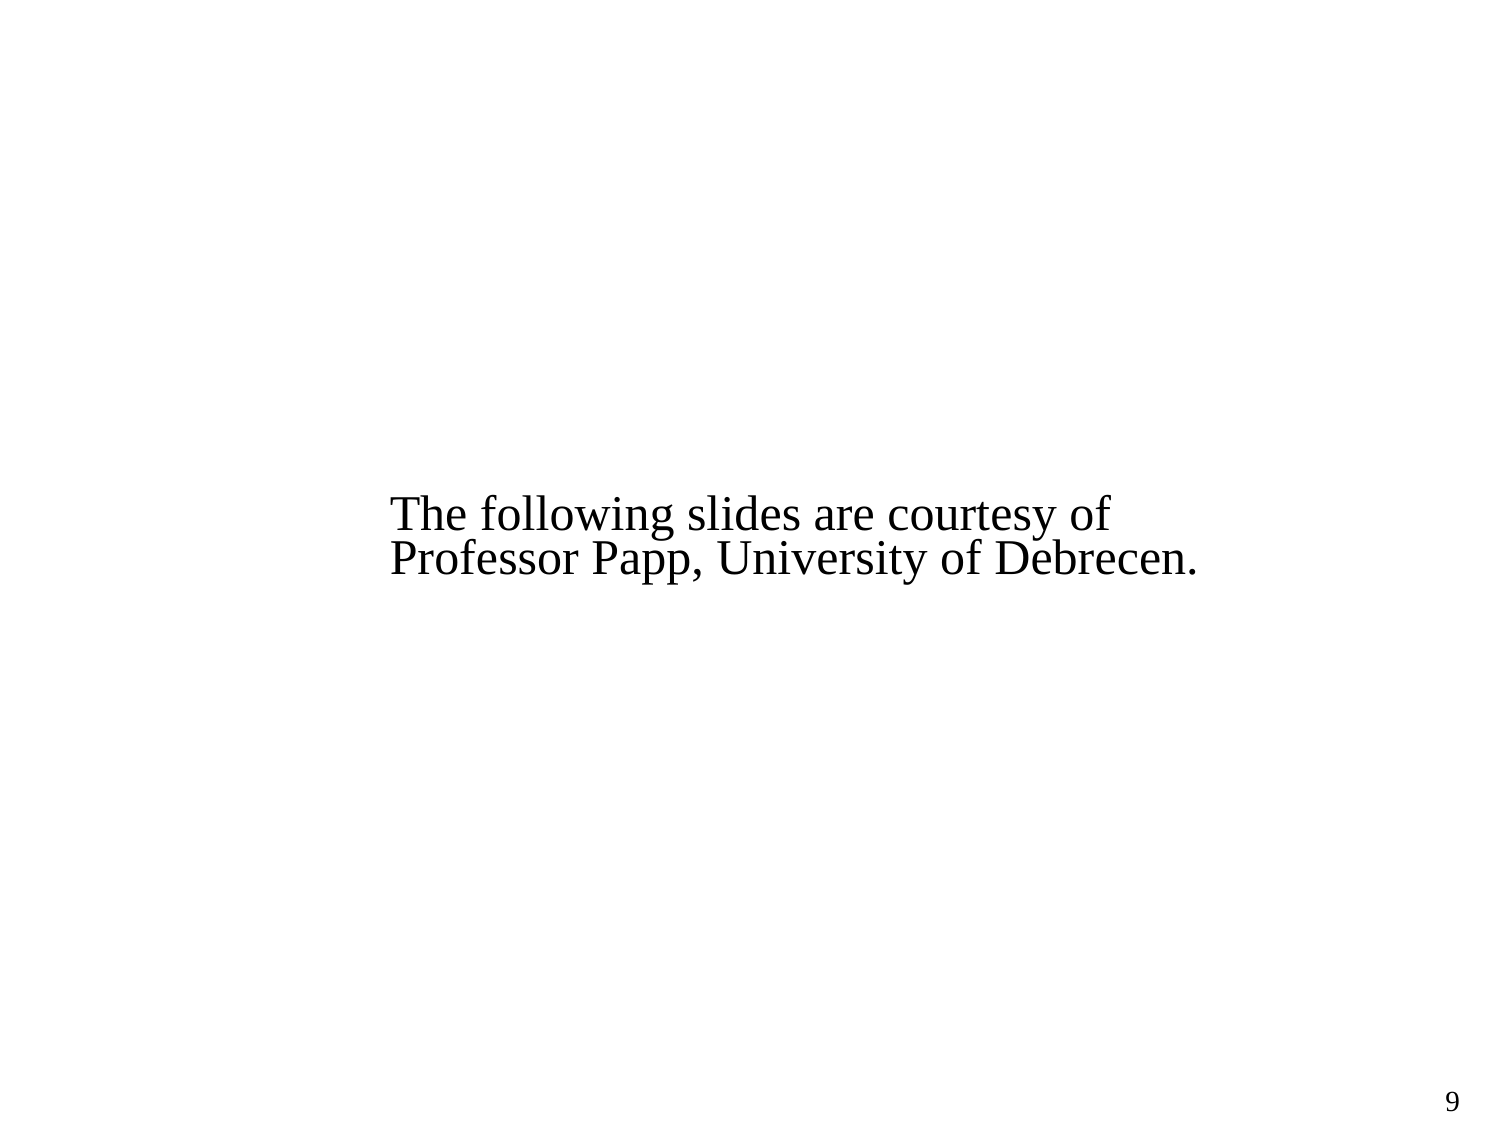

The following slides are courtesy of Professor Papp, University of Debrecen.